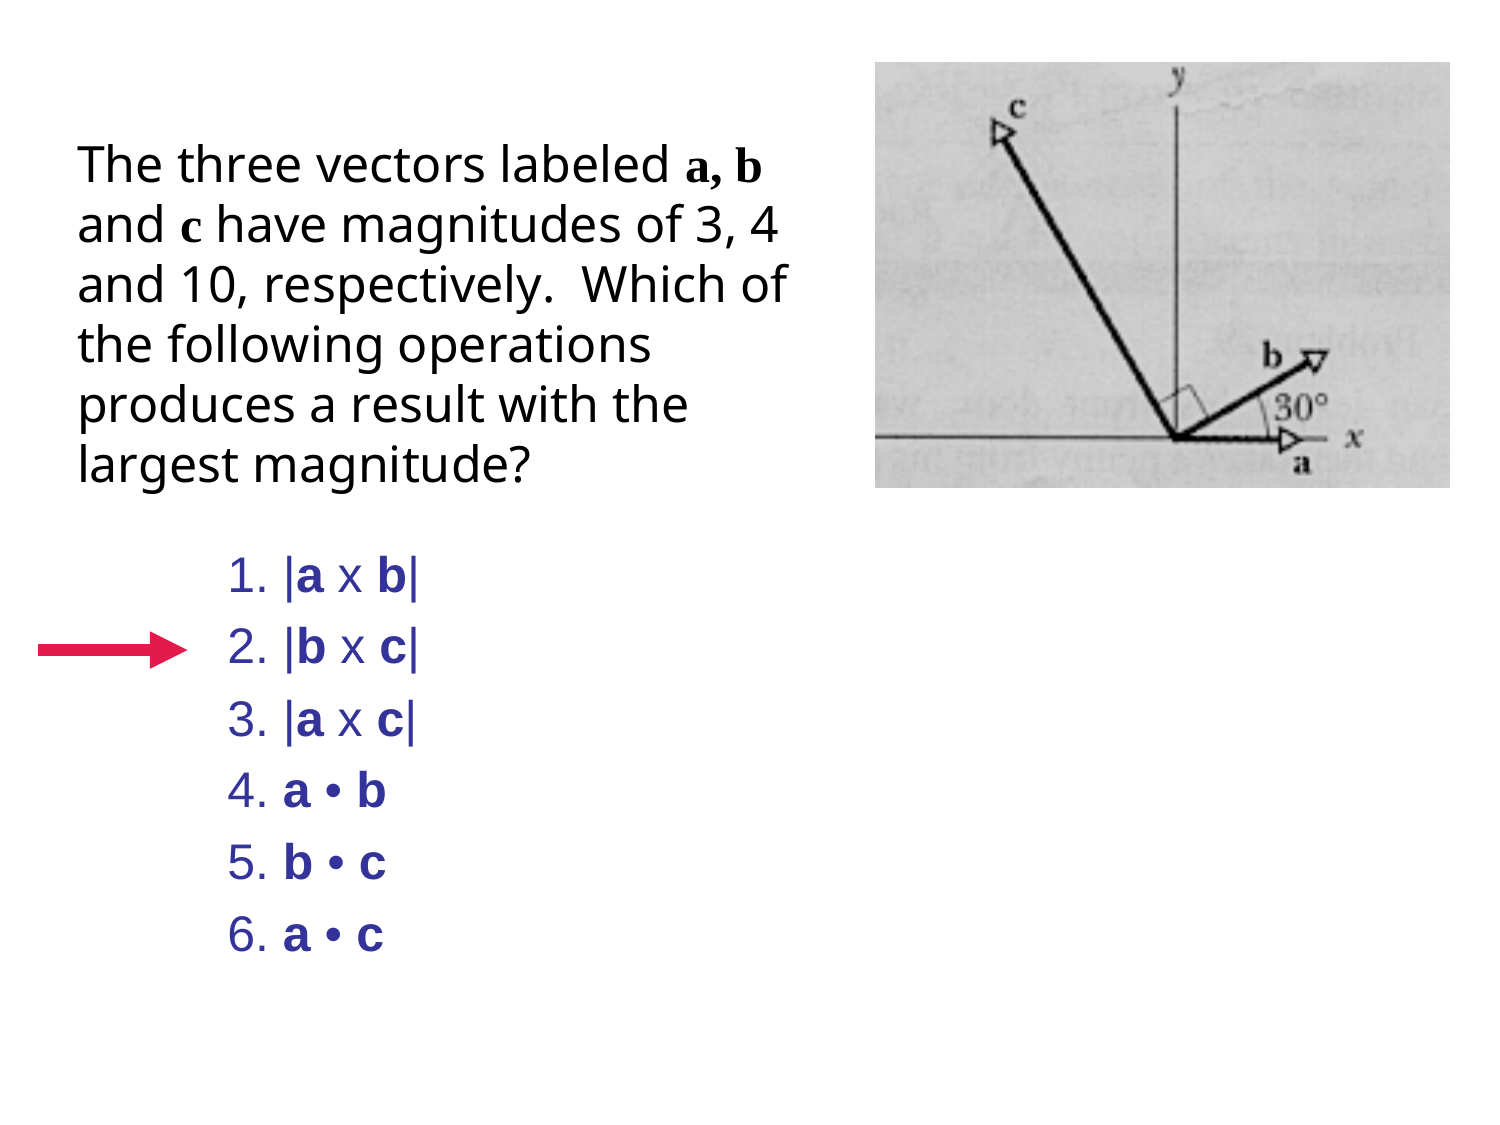

The three vectors labeled a, b and c have magnitudes of 3, 4 and 10, respectively. Which of the following operations produces a result with the largest magnitude?
1. |a x b|
2. |b x c|
3. |a x c|
4. a • b
5. b • c
6. a • c